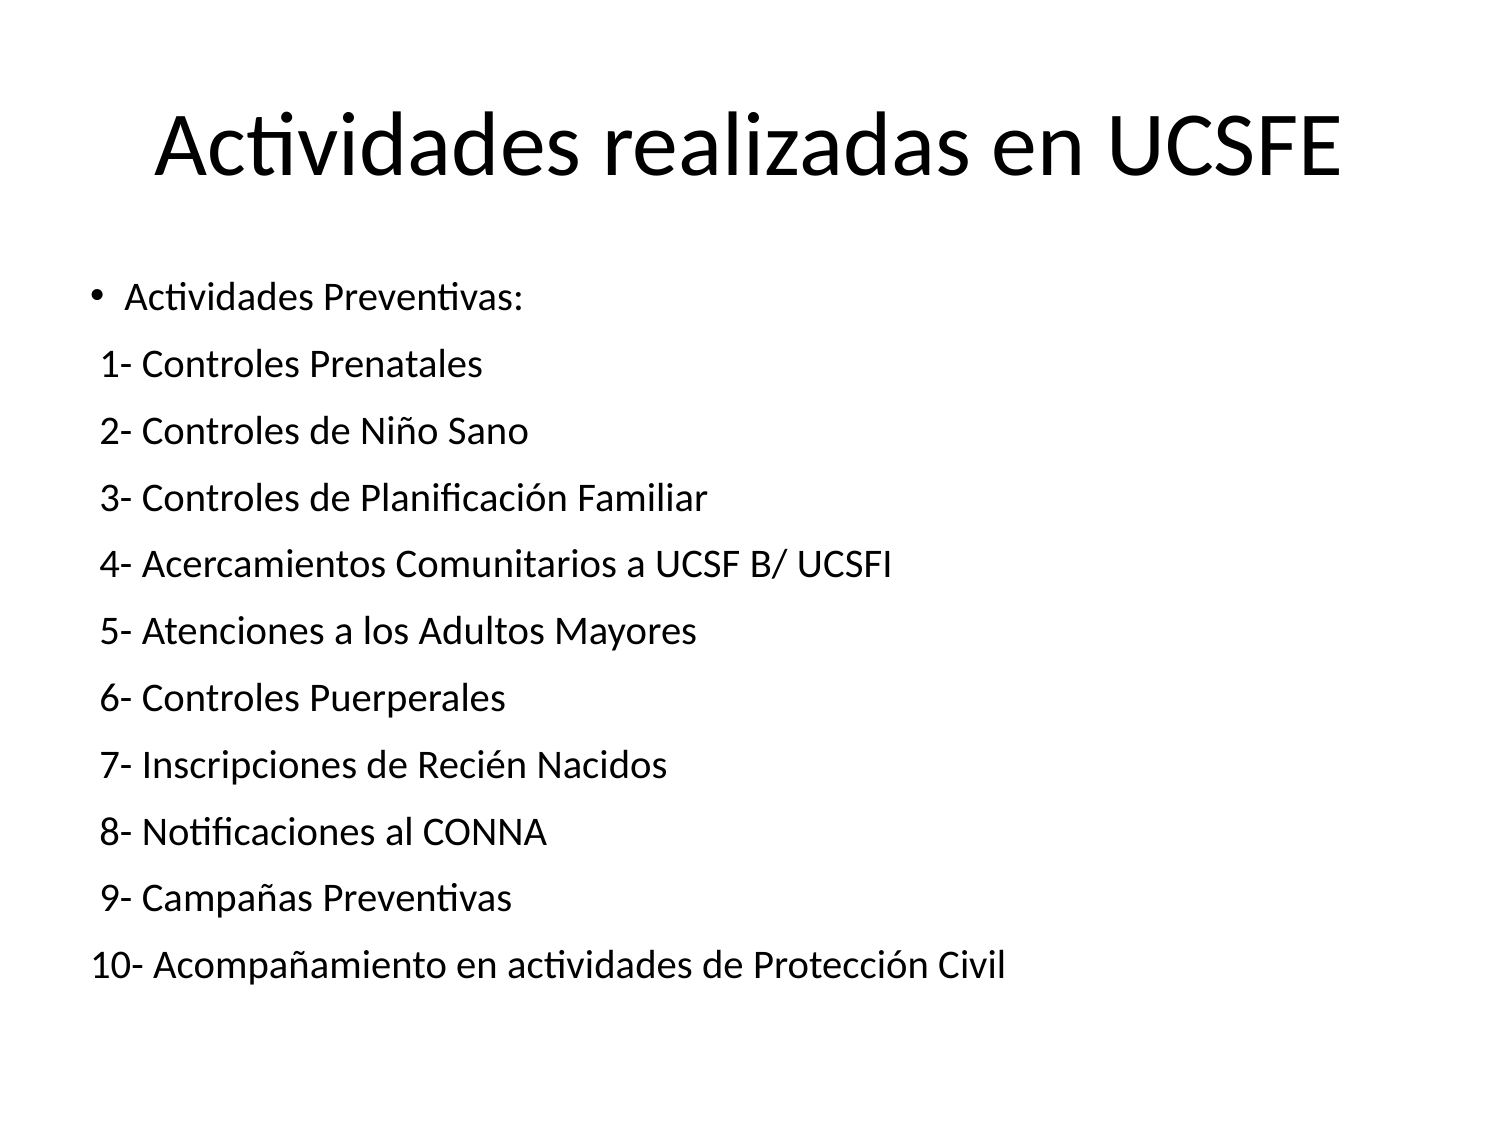

Actividades realizadas en UCSFE
# Actividades Preventivas:
 1- Controles Prenatales
 2- Controles de Niño Sano
 3- Controles de Planificación Familiar
 4- Acercamientos Comunitarios a UCSF B/ UCSFI
 5- Atenciones a los Adultos Mayores
 6- Controles Puerperales
 7- Inscripciones de Recién Nacidos
 8- Notificaciones al CONNA
 9- Campañas Preventivas
10- Acompañamiento en actividades de Protección Civil